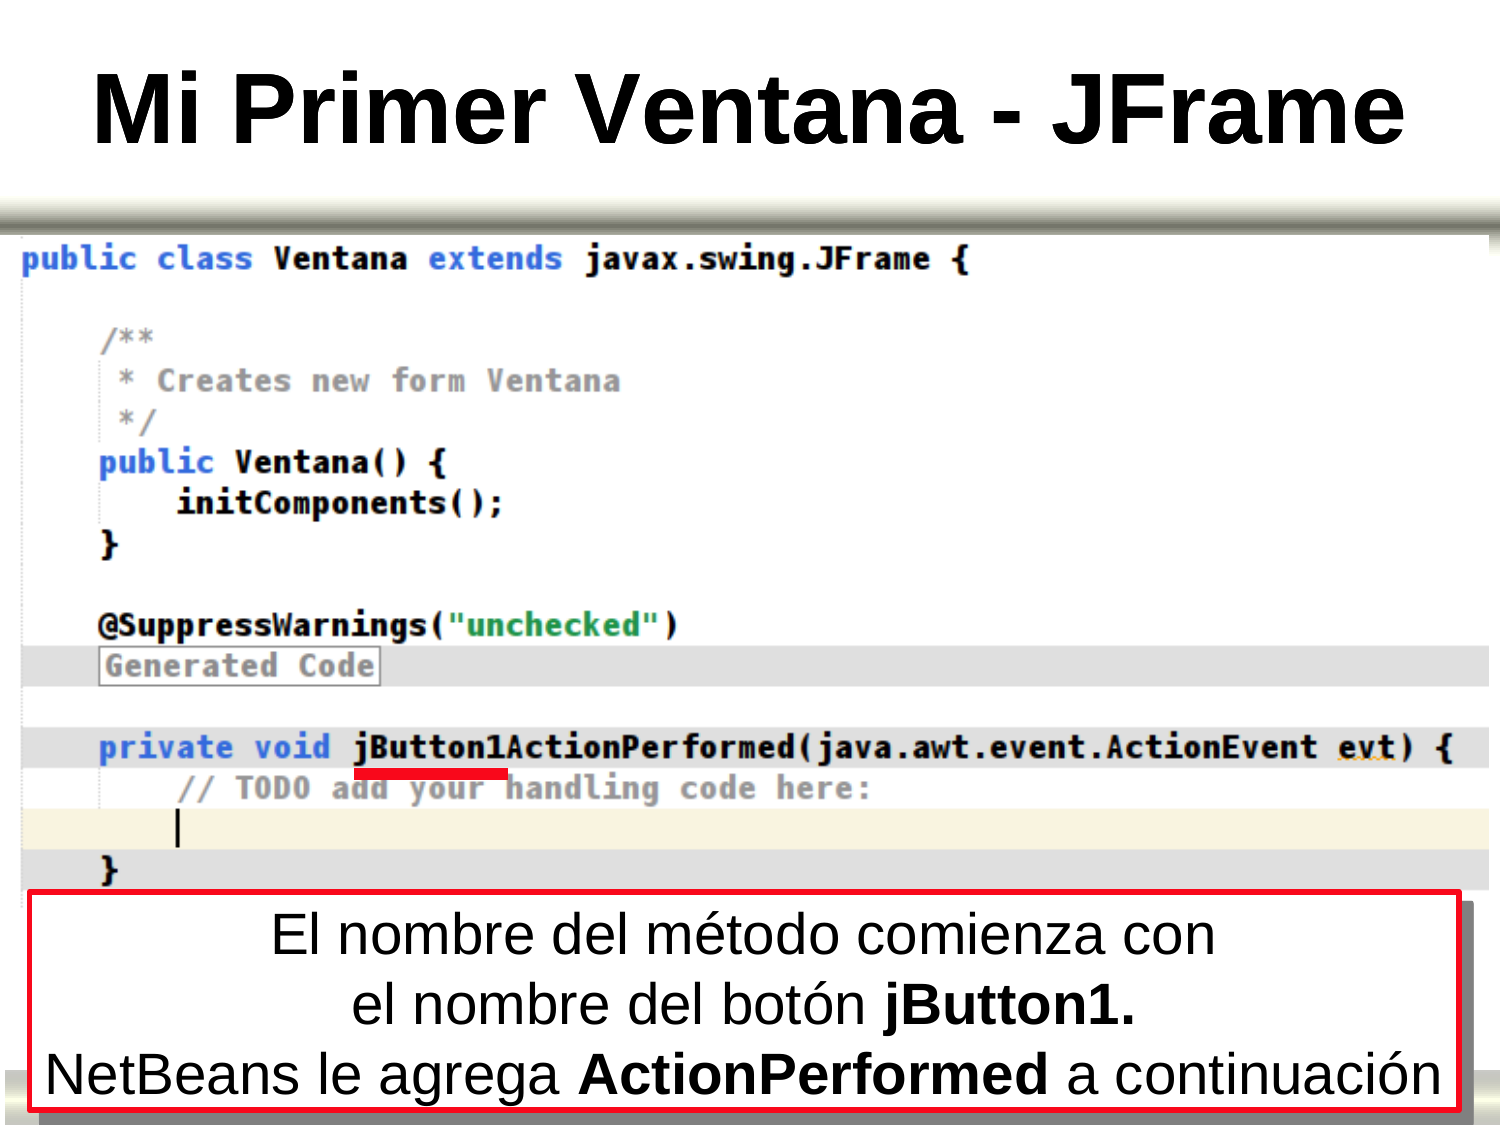

# Mi Primer Ventana - JFrame
Mi Primer Ventana - JFrame
El nombre del método comienza con
el nombre del botón jButton1.
NetBeans le agrega ActionPerformed a continuación